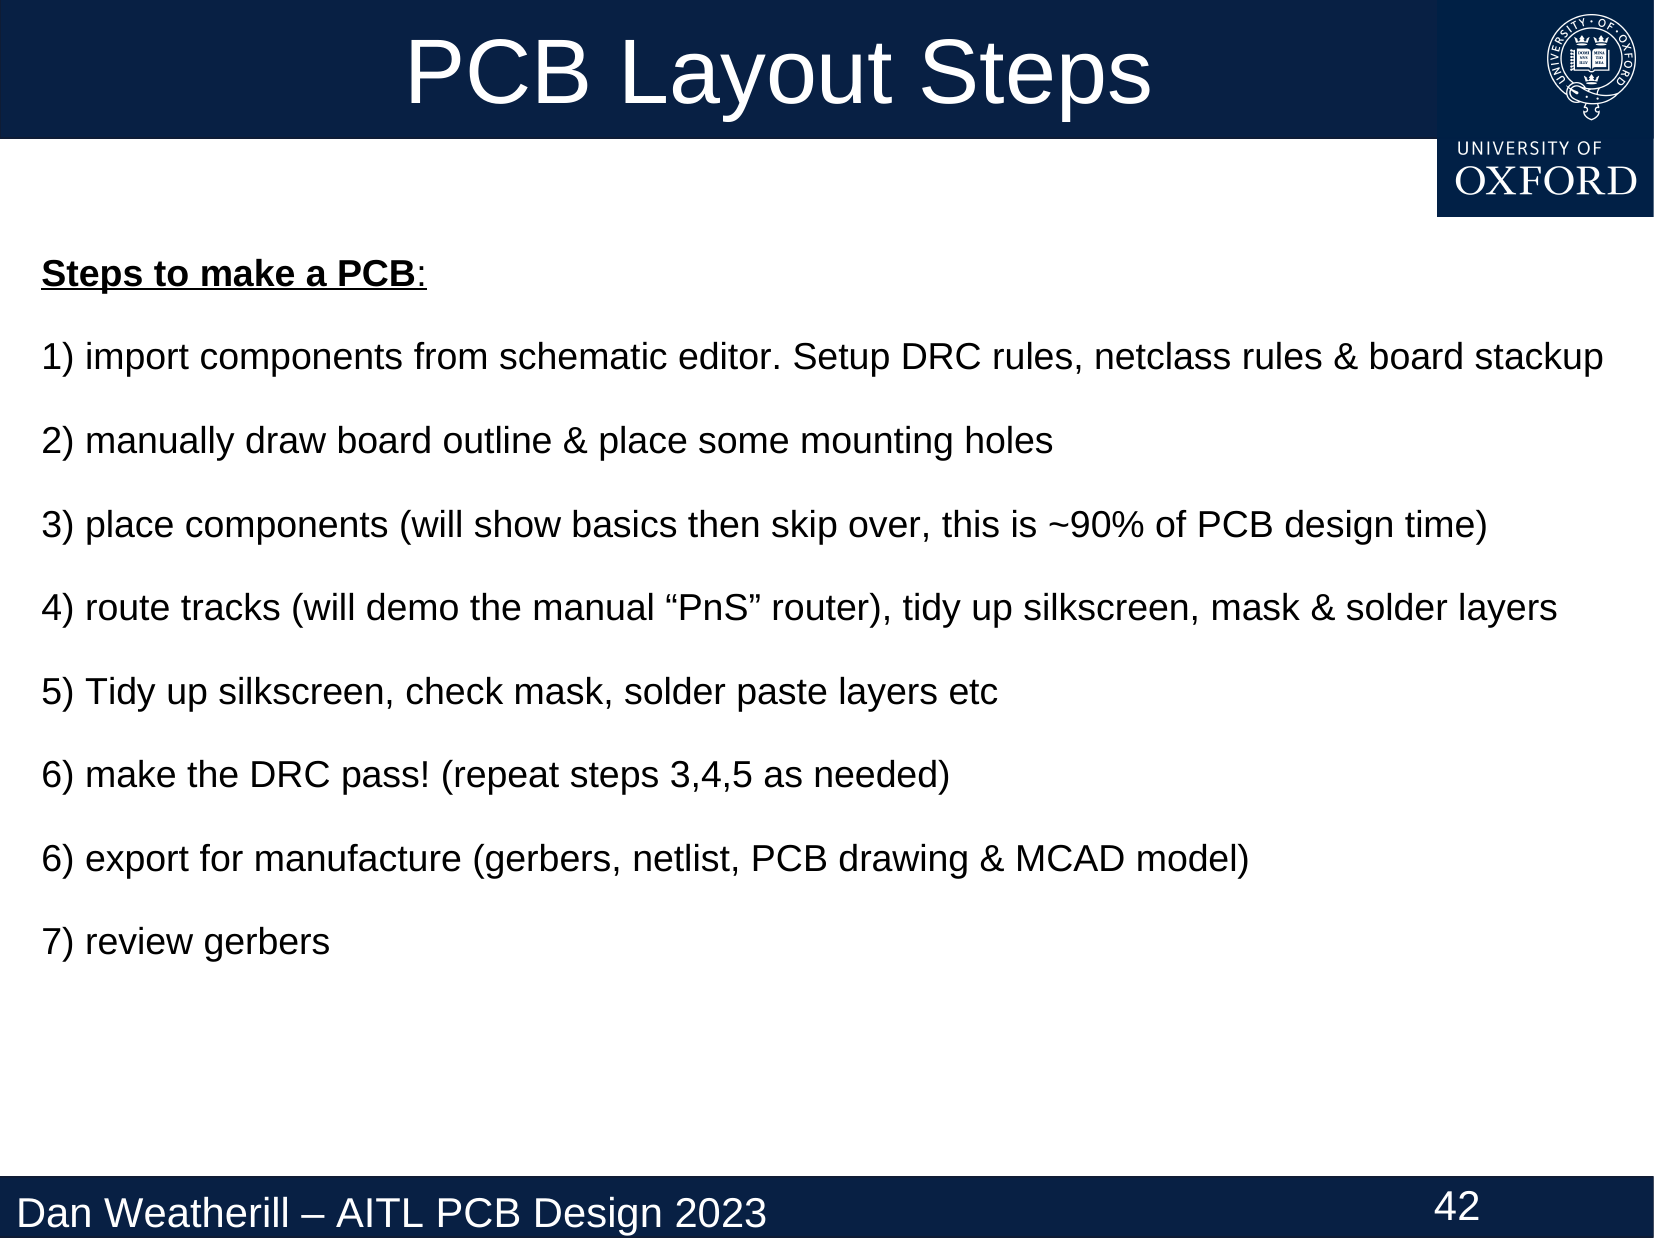

# PCB Layout Steps
Steps to make a PCB:
1) import components from schematic editor. Setup DRC rules, netclass rules & board stackup
2) manually draw board outline & place some mounting holes
3) place components (will show basics then skip over, this is ~90% of PCB design time)
4) route tracks (will demo the manual “PnS” router), tidy up silkscreen, mask & solder layers
5) Tidy up silkscreen, check mask, solder paste layers etc
6) make the DRC pass! (repeat steps 3,4,5 as needed)
6) export for manufacture (gerbers, netlist, PCB drawing & MCAD model)
7) review gerbers